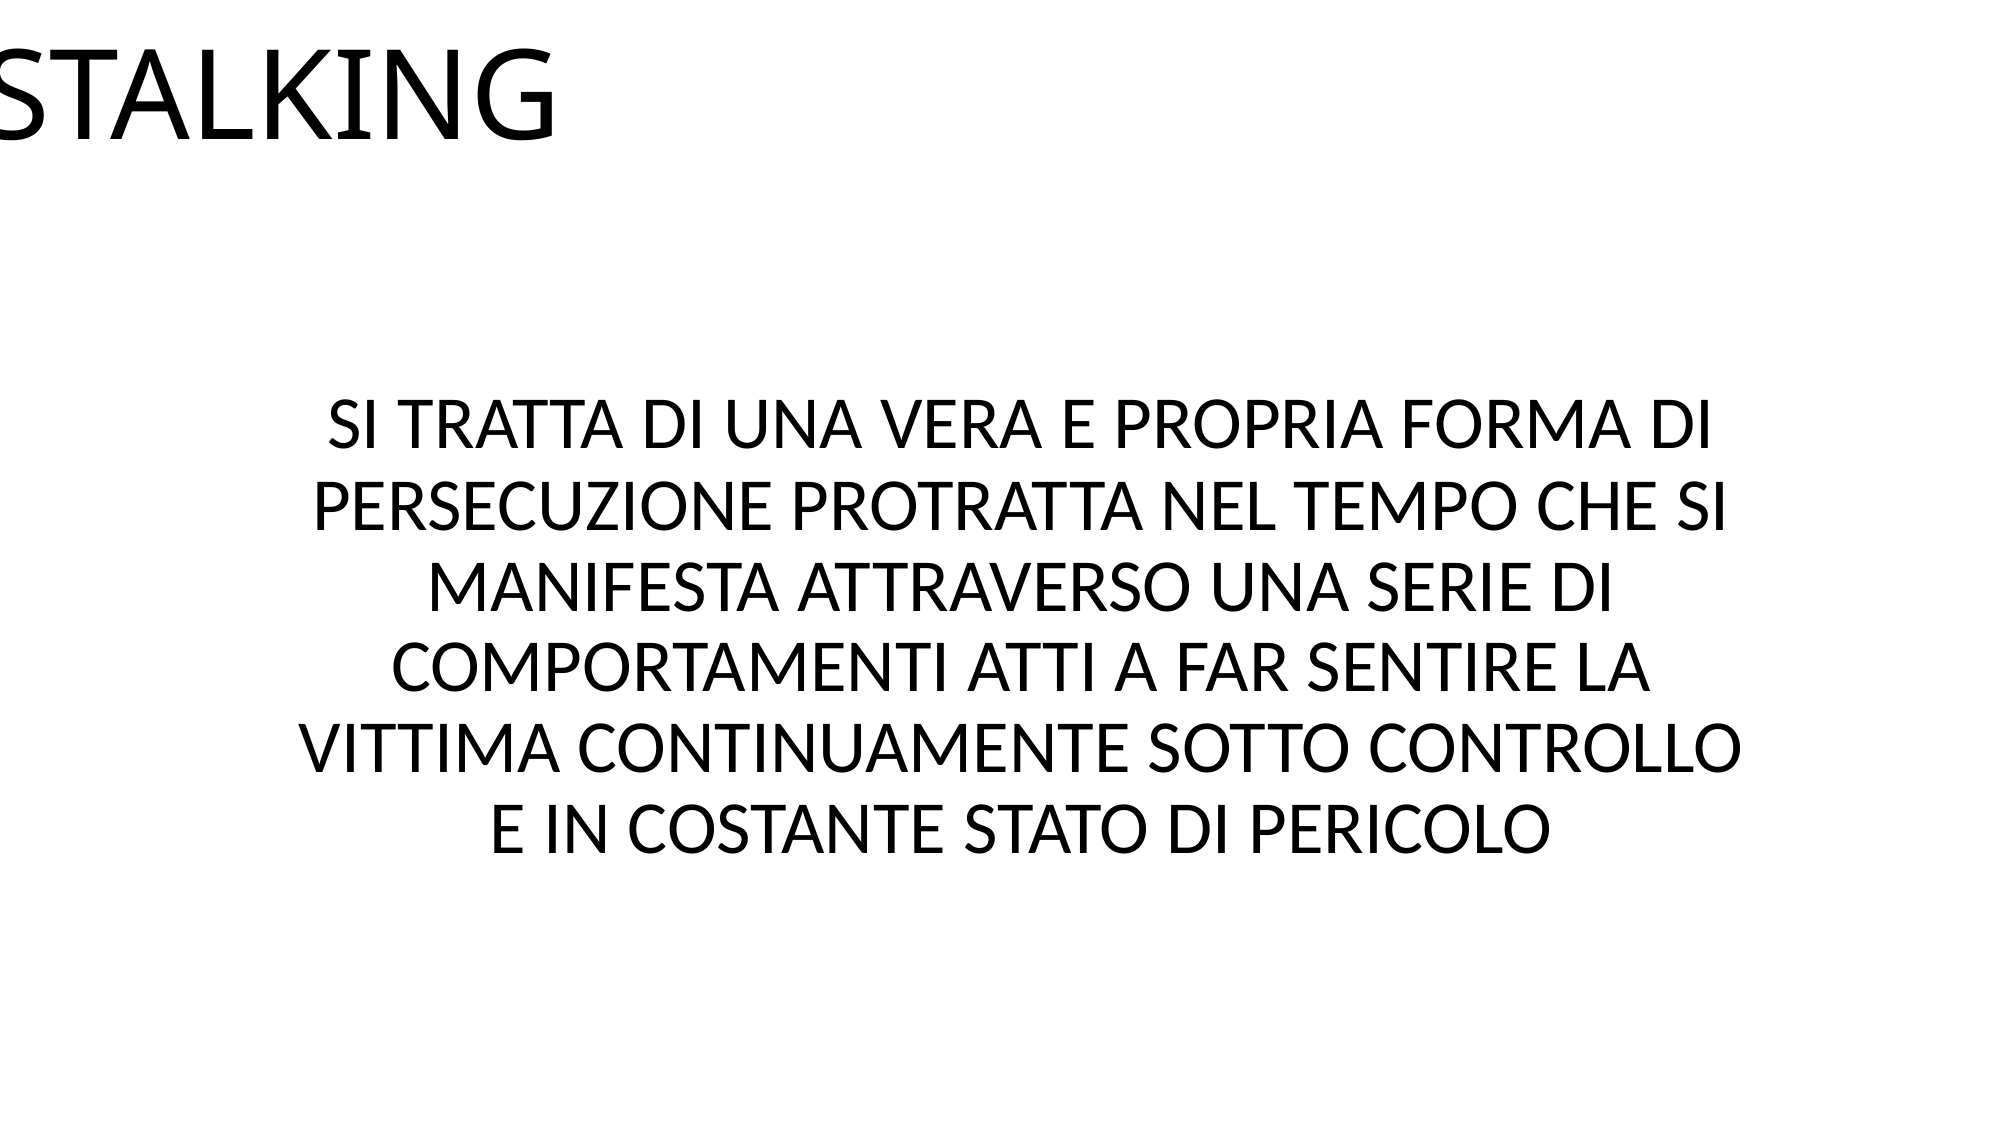

# STALKING
SI TRATTA DI UNA VERA E PROPRIA FORMA DI PERSECUZIONE PROTRATTA NEL TEMPO CHE SI MANIFESTA ATTRAVERSO UNA SERIE DI COMPORTAMENTI ATTI A FAR SENTIRE LA VITTIMA CONTINUAMENTE SOTTO CONTROLLO E IN COSTANTE STATO DI PERICOLO